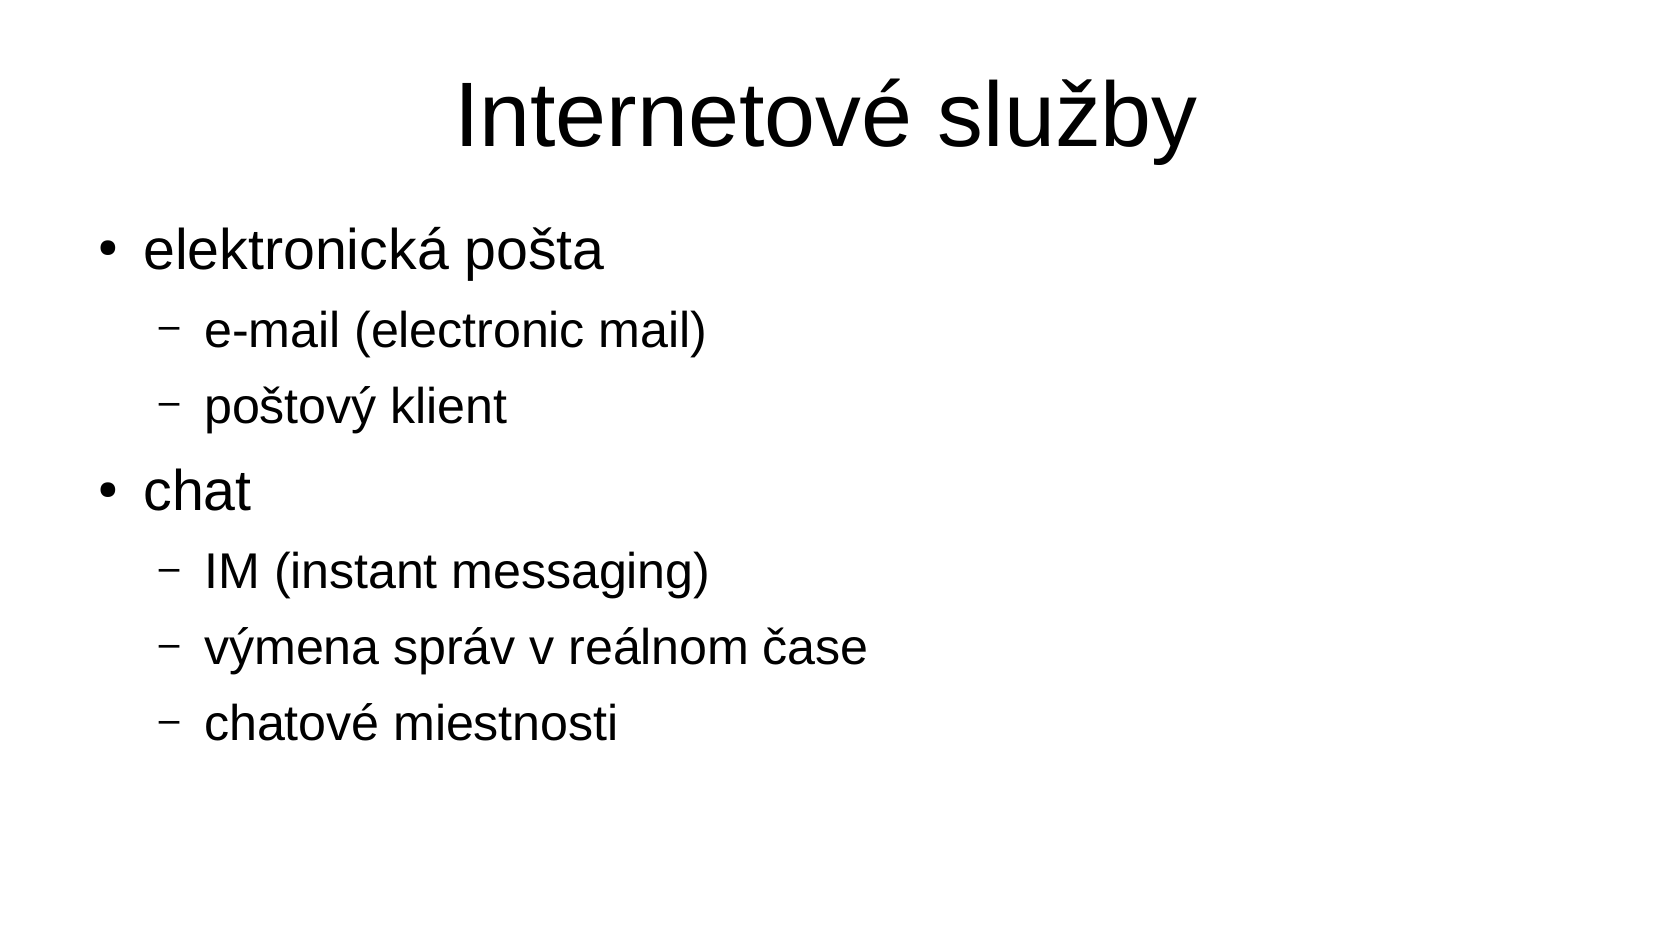

# Internetové služby
elektronická pošta
e-mail (electronic mail)
poštový klient
chat
IM (instant messaging)
výmena správ v reálnom čase
chatové miestnosti